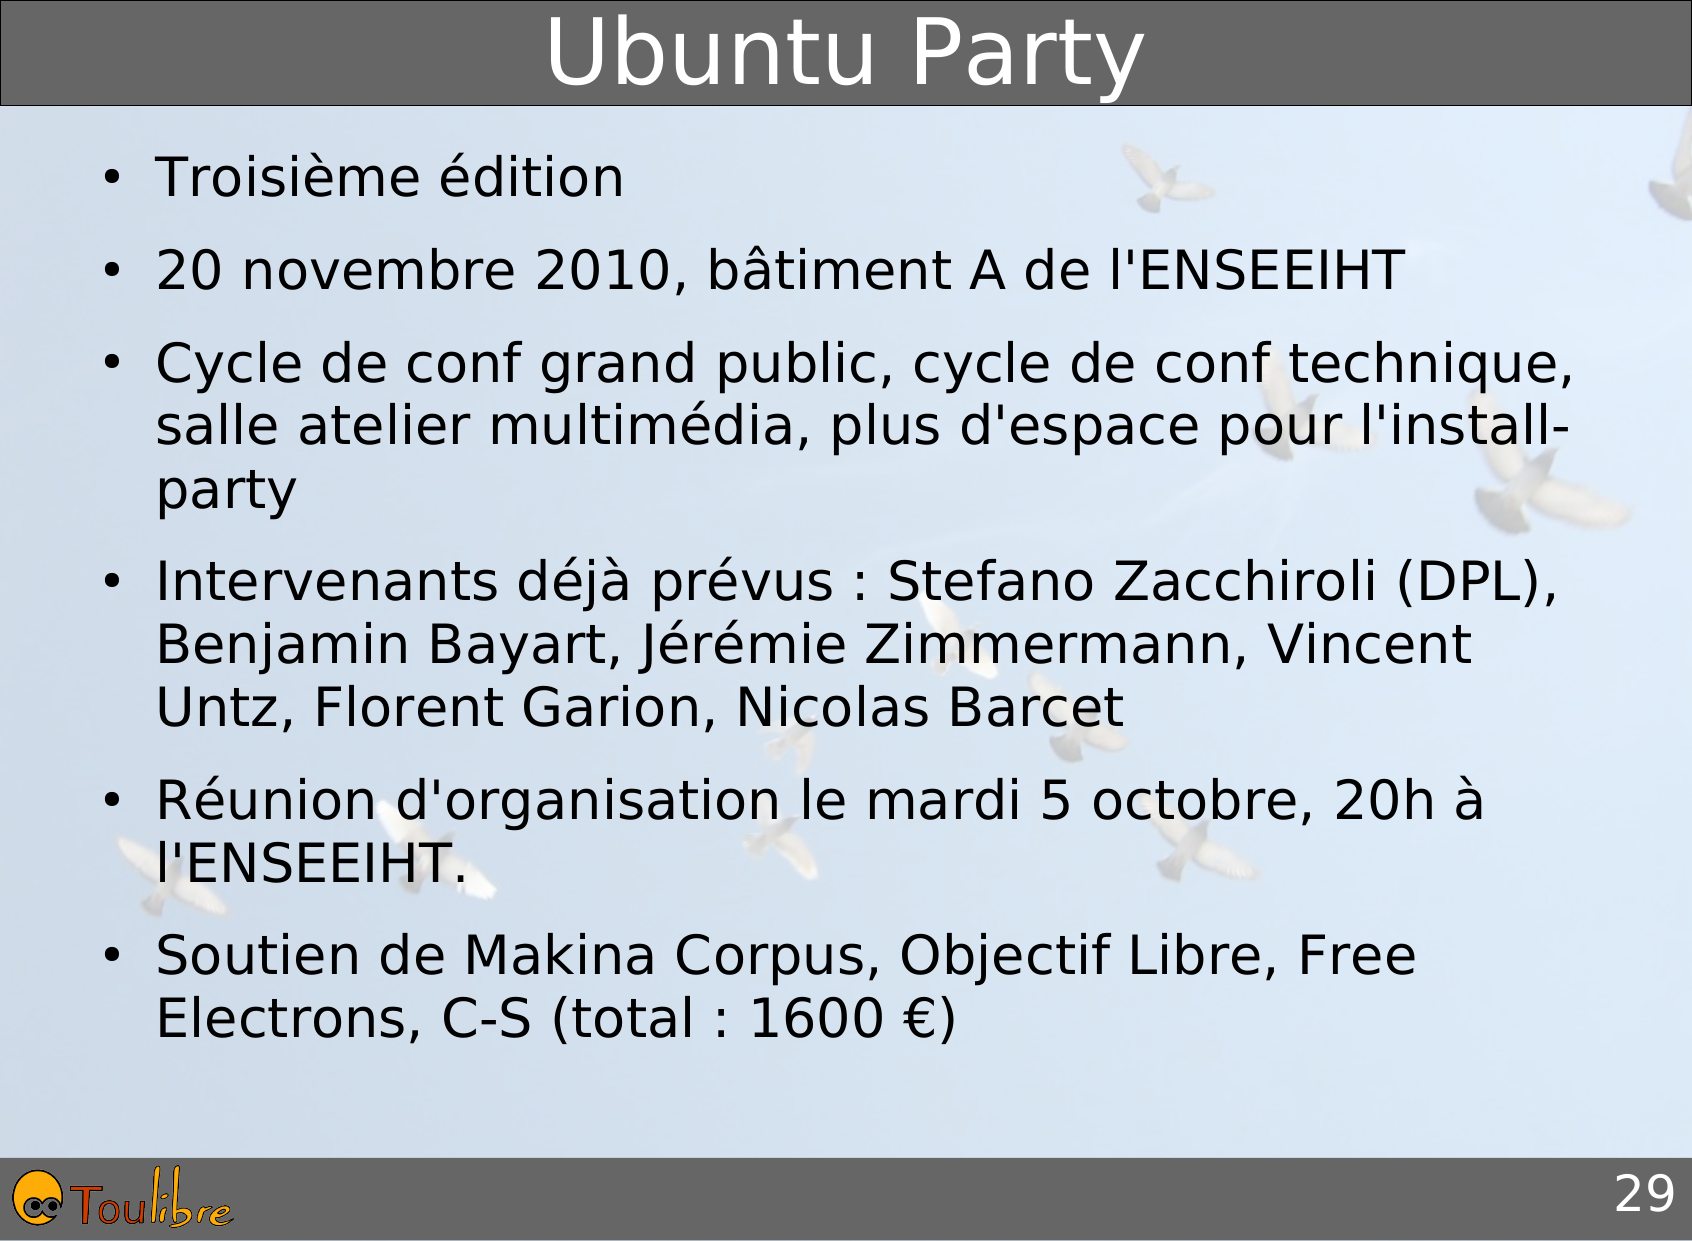

# Ubuntu Party
Troisième édition
20 novembre 2010, bâtiment A de l'ENSEEIHT
Cycle de conf grand public, cycle de conf technique, salle atelier multimédia, plus d'espace pour l'install-party
Intervenants déjà prévus : Stefano Zacchiroli (DPL), Benjamin Bayart, Jérémie Zimmermann, Vincent Untz, Florent Garion, Nicolas Barcet
Réunion d'organisation le mardi 5 octobre, 20h à l'ENSEEIHT.
Soutien de Makina Corpus, Objectif Libre, Free Electrons, C-S (total : 1600 €)